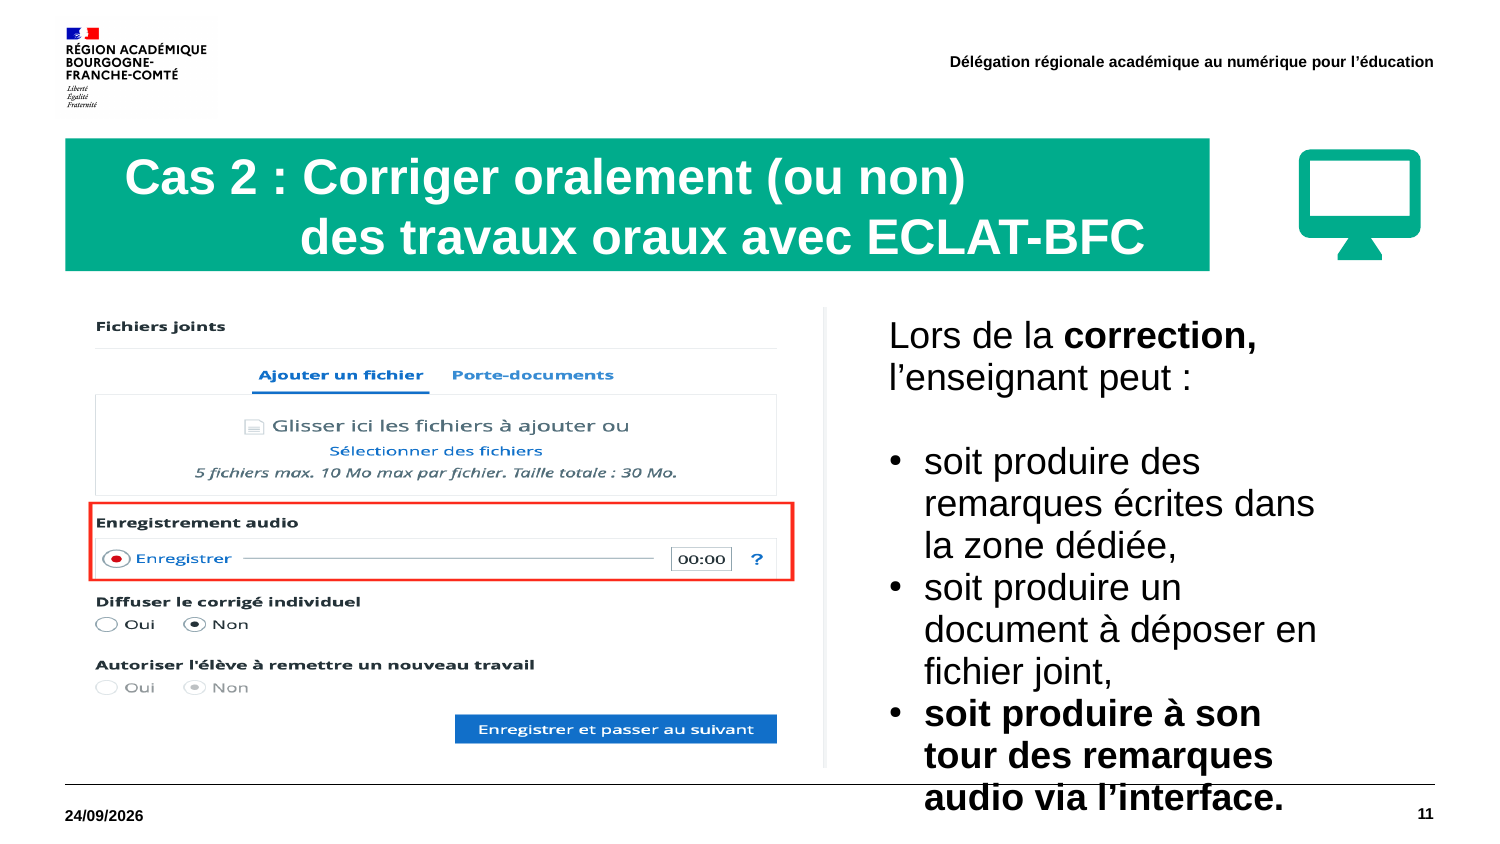

Délégation régionale académique au numérique pour l’éducation
Cas 2 : Corriger oralement (ou non)
		 des travaux oraux avec ECLAT-BFC
		 avec des annotations orales
Lors de la correction, l’enseignant peut :
soit produire des remarques écrites dans la zone dédiée,
soit produire un document à déposer en fichier joint,
soit produire à son tour des remarques audio via l’interface.